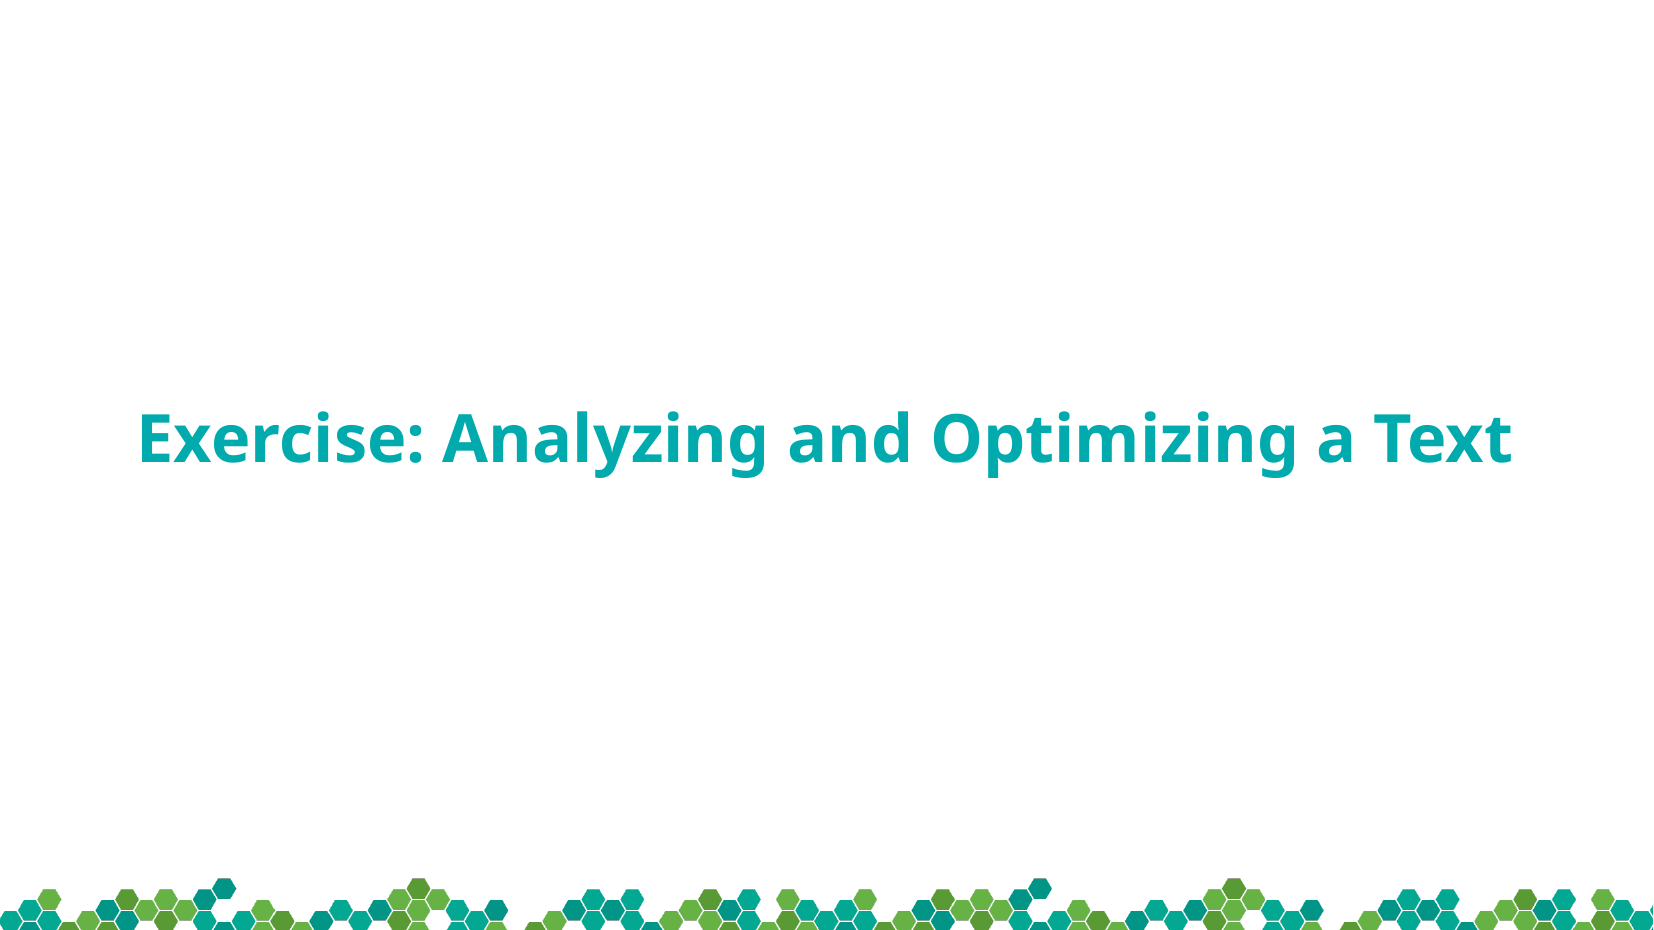

# Exercise: Analyzing and Optimizing a Text